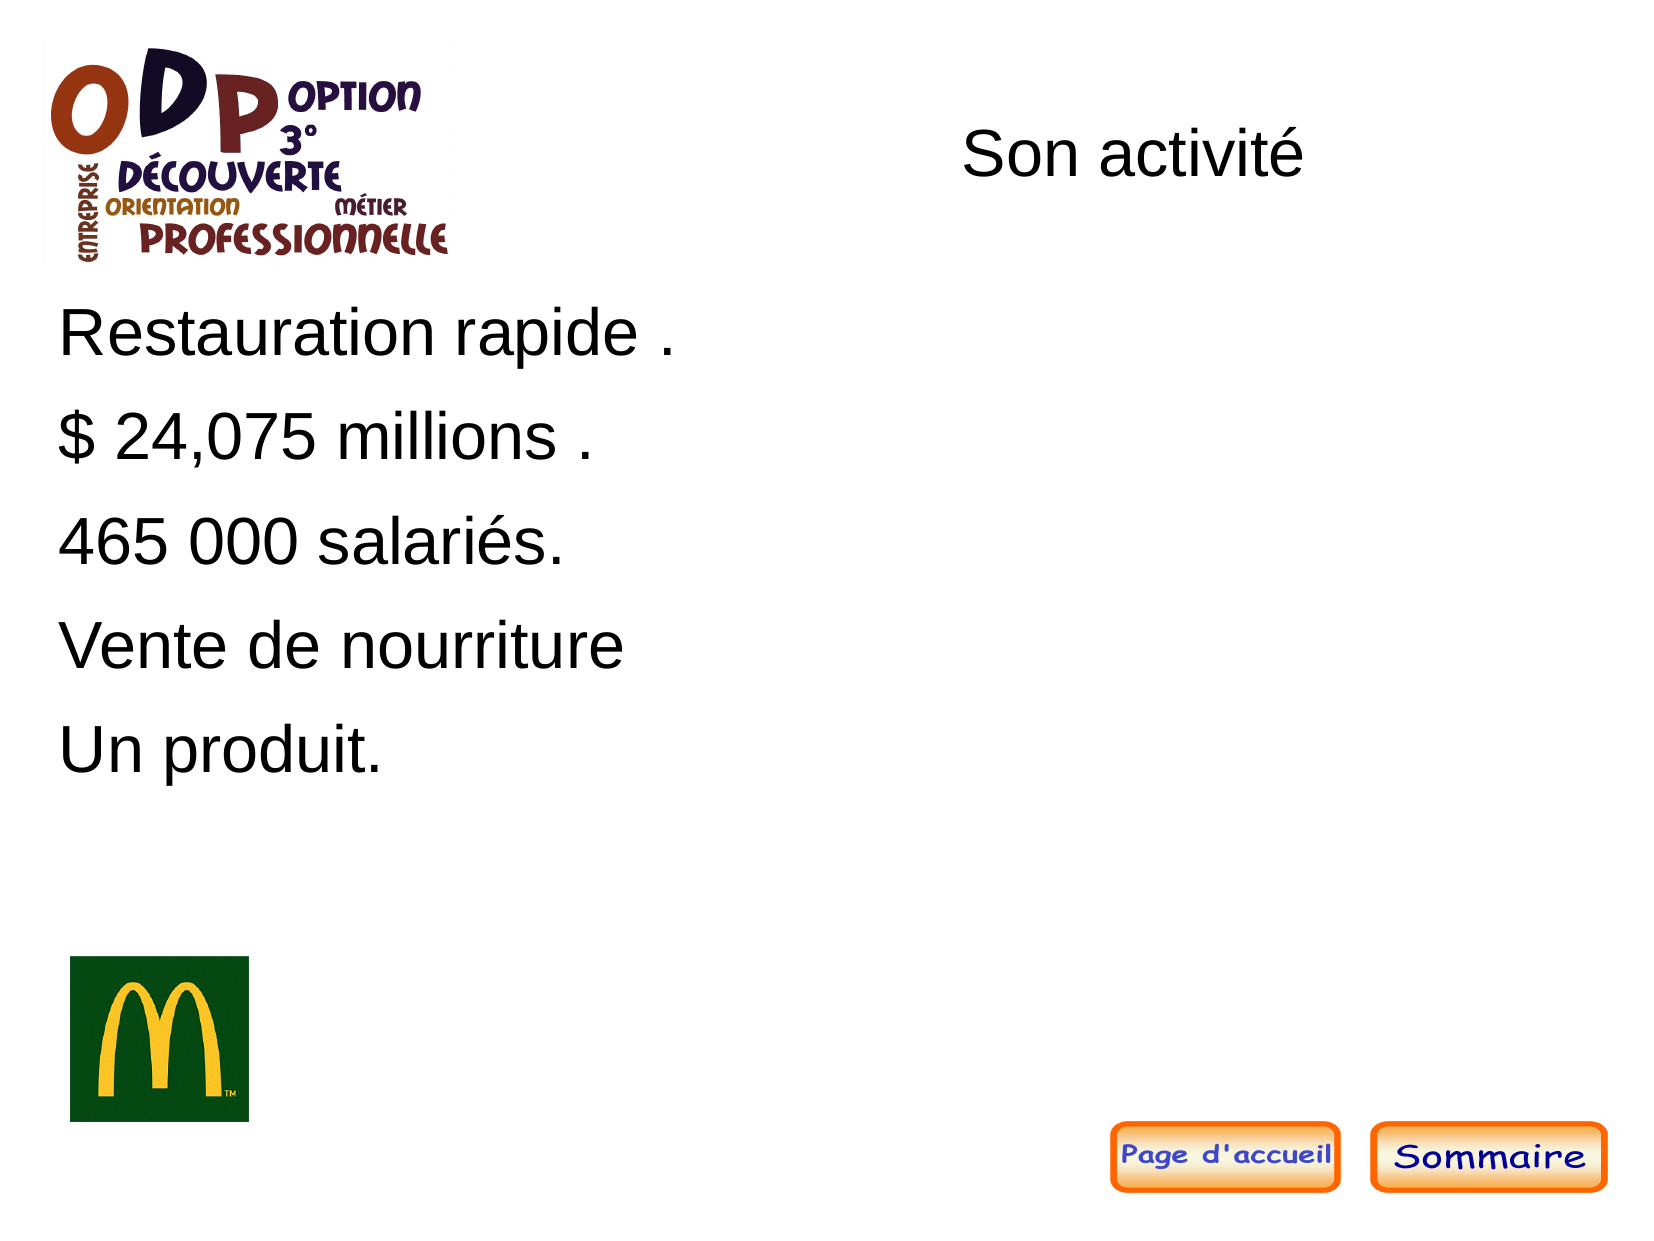

# Son activité
Restauration rapide .
$ 24,075 millions .
465 000 salariés.
Vente de nourriture
Un produit.